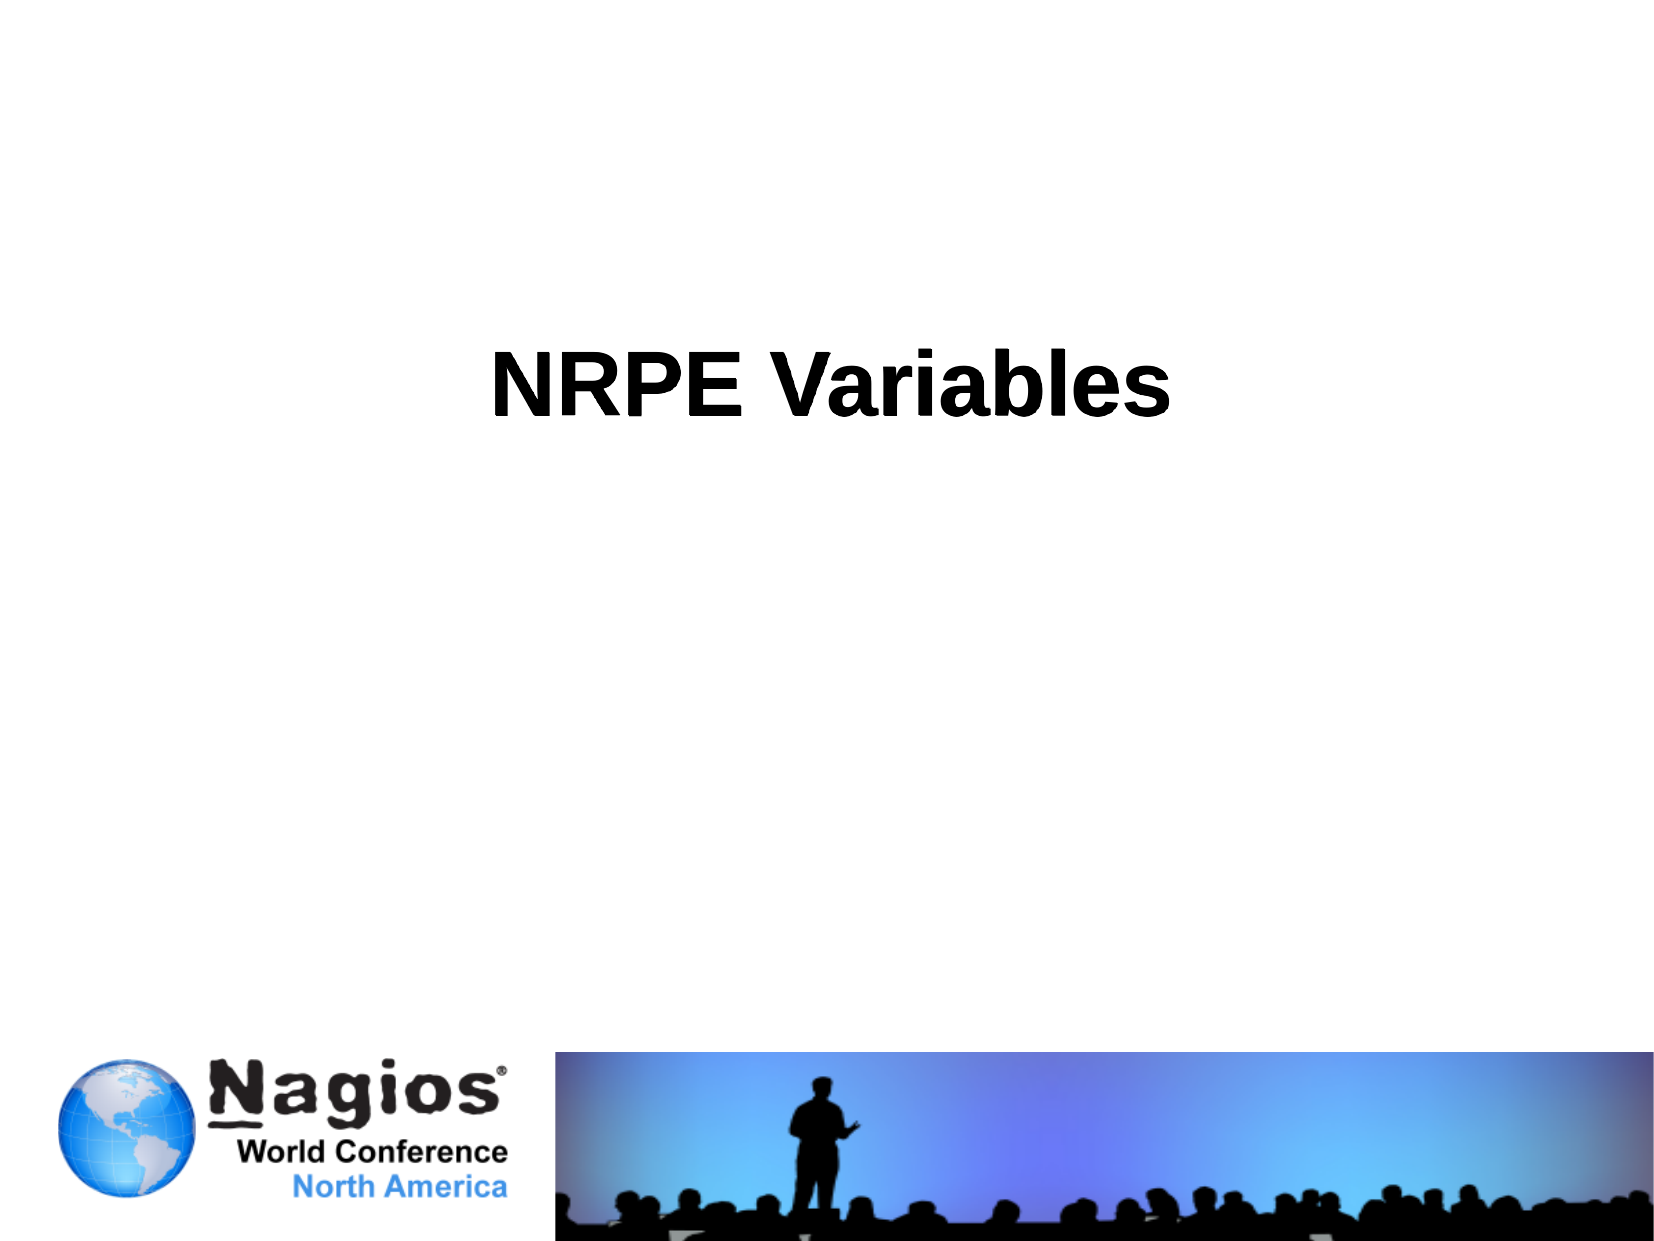

# NRPE Variables
2011
Nagios World Conference
7